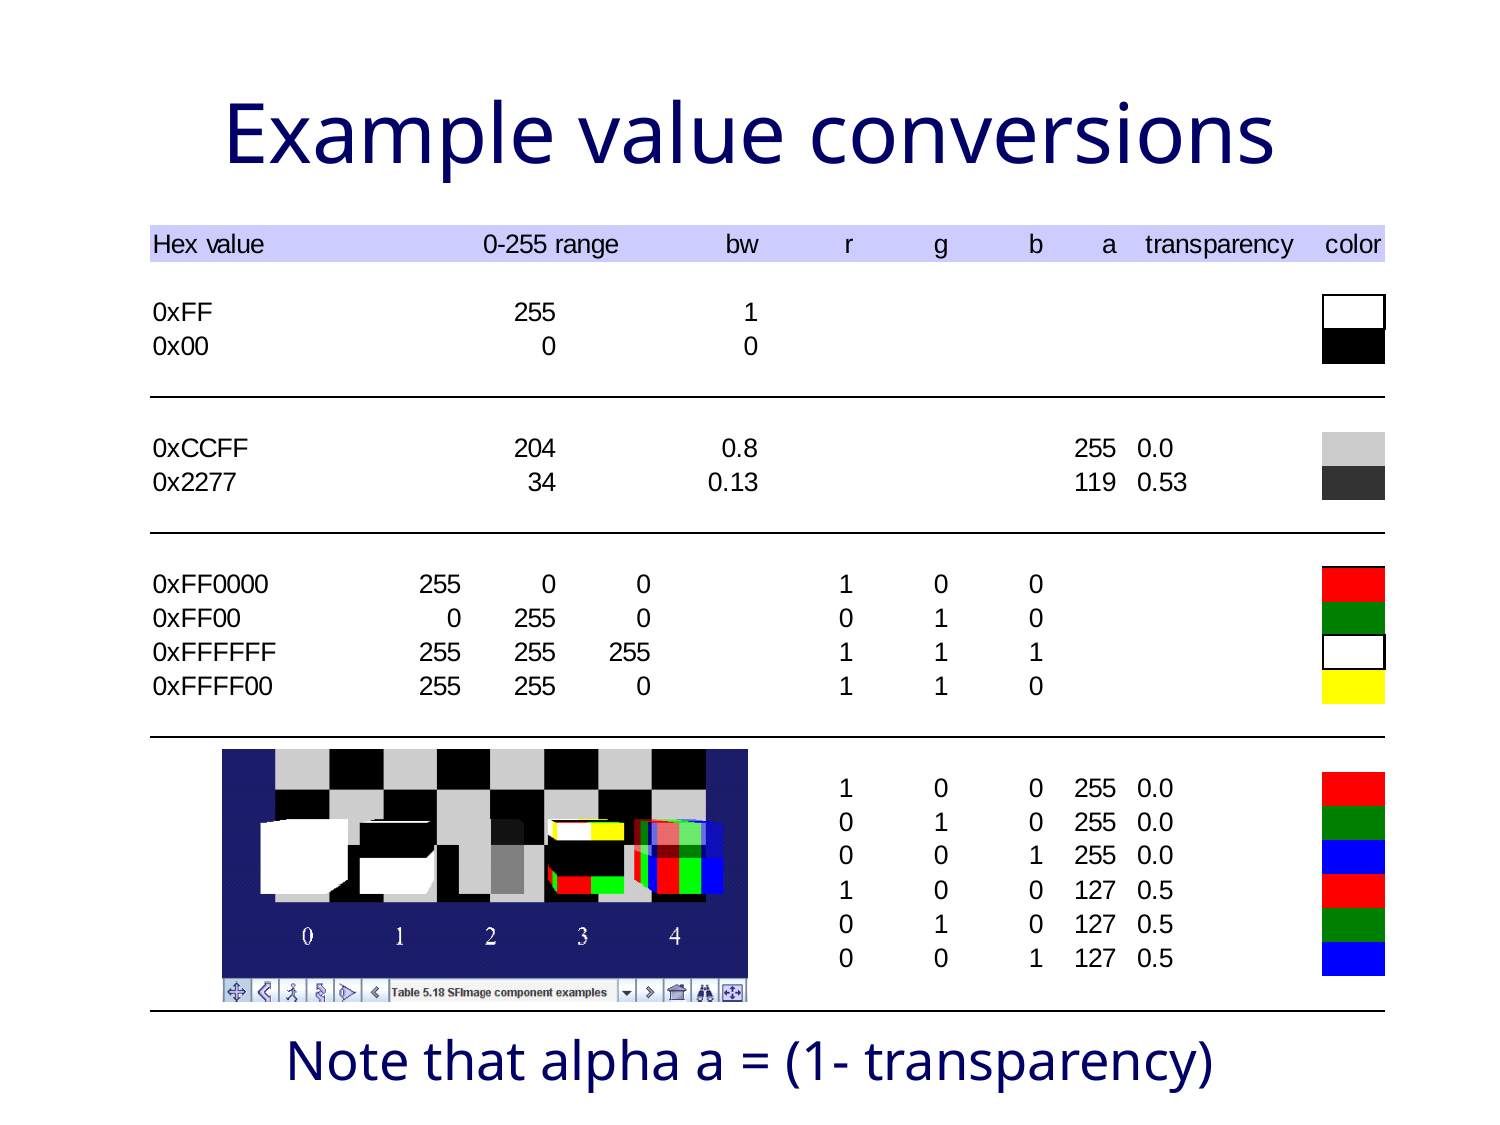

# Example value conversions
Note that alpha a = (1- transparency)